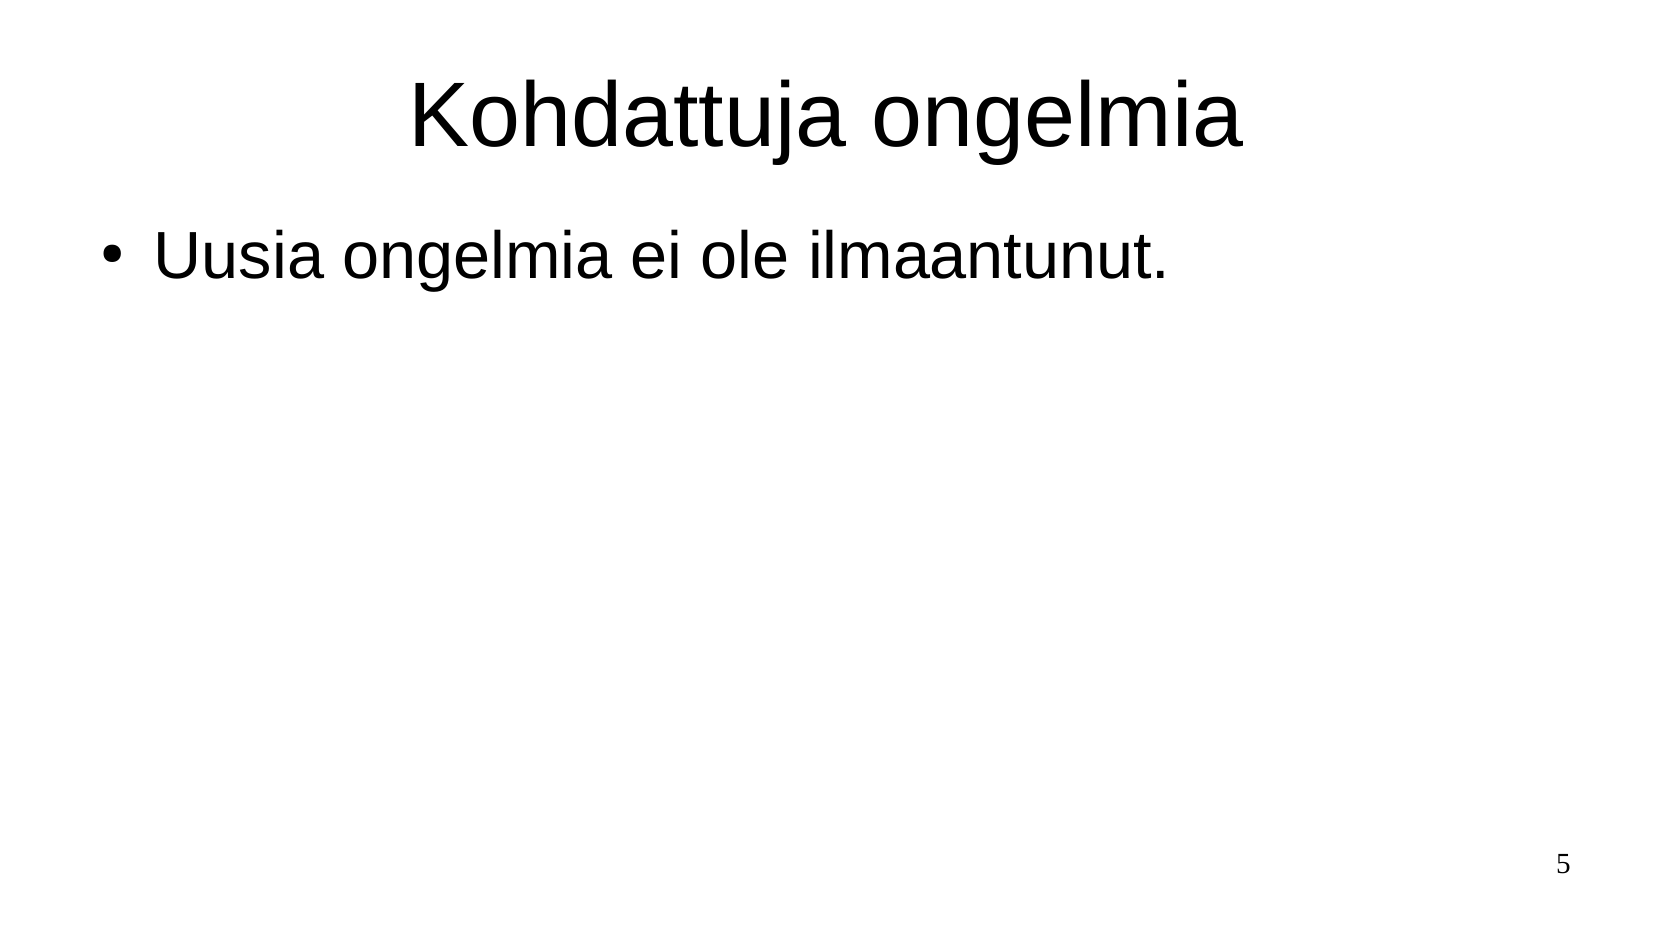

# Kohdattuja ongelmia
Uusia ongelmia ei ole ilmaantunut.
5